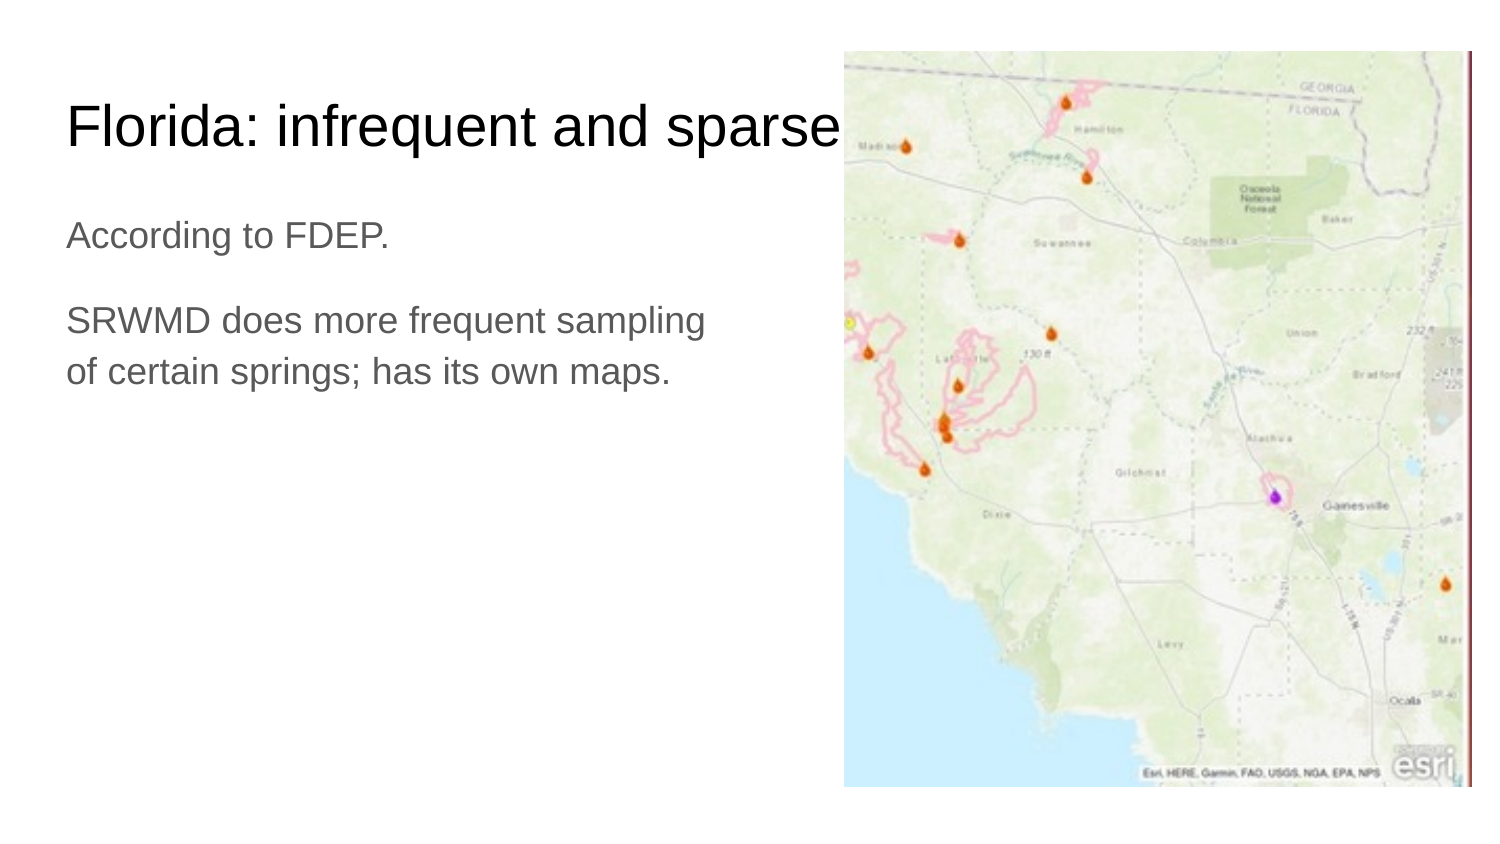

# Florida: infrequent and sparse
According to FDEP.
SRWMD does more frequent sampling of certain springs; has its own maps.